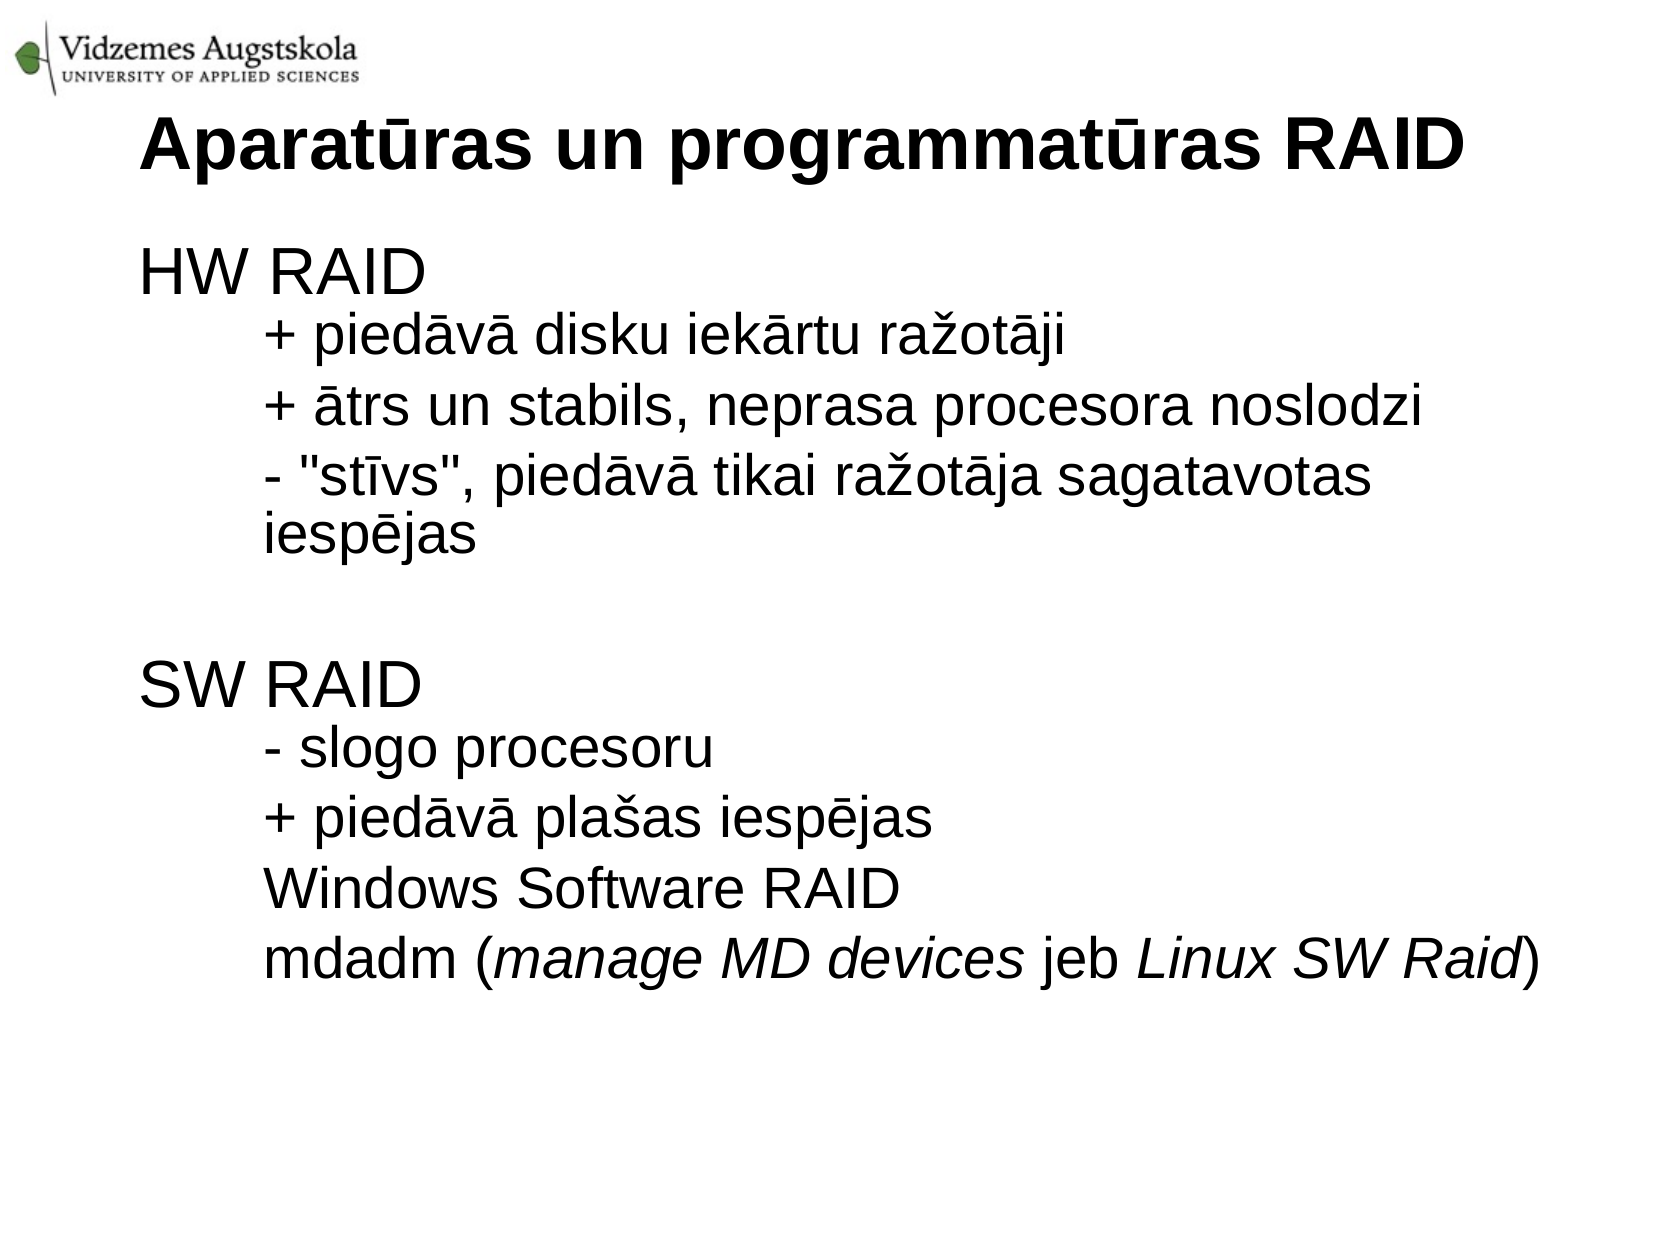

# Aparatūras un programmatūras RAID
HW RAID
+ piedāvā disku iekārtu ražotāji
+ ātrs un stabils, neprasa procesora noslodzi
- "stīvs", piedāvā tikai ražotāja sagatavotas iespējas
SW RAID
- slogo procesoru
+ piedāvā plašas iespējas
Windows Software RAID
mdadm (manage MD devices jeb Linux SW Raid)